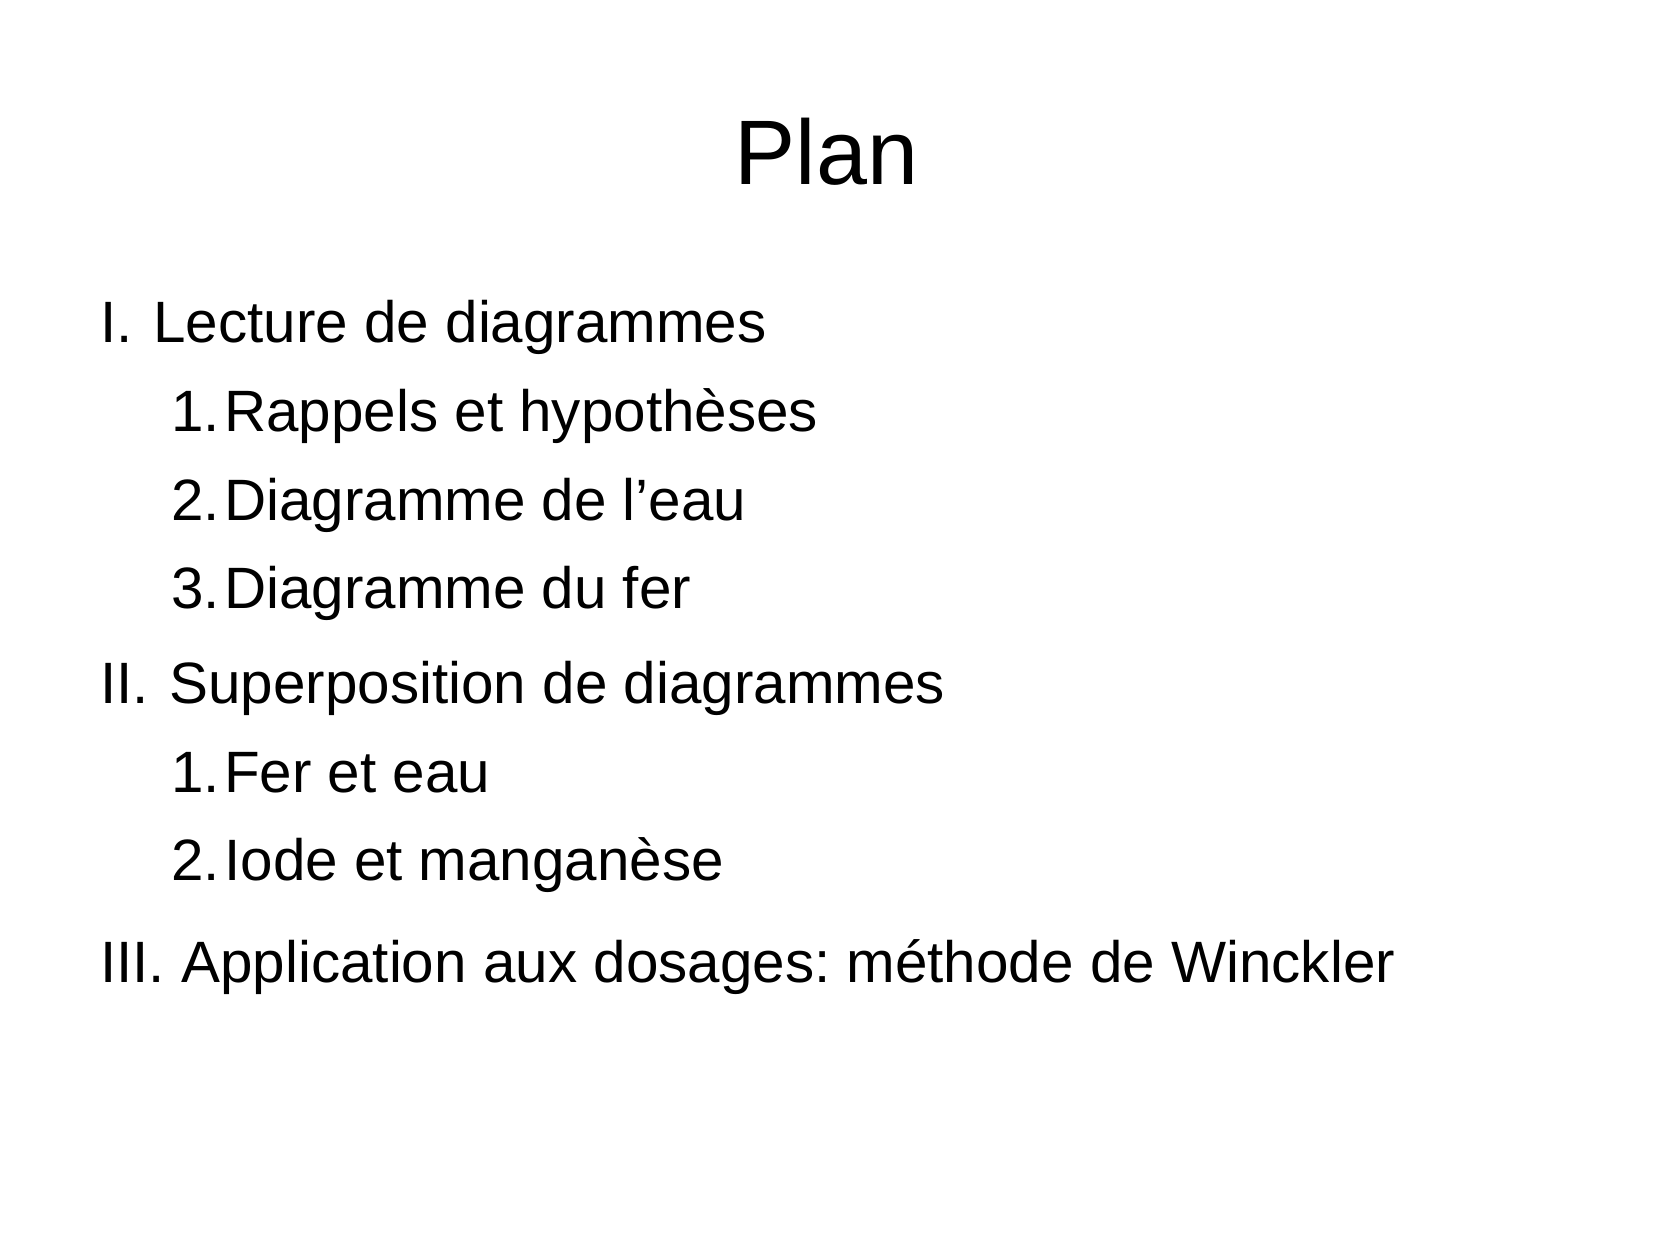

# Plan
Lecture de diagrammes
Rappels et hypothèses
Diagramme de l’eau
Diagramme du fer
 Superposition de diagrammes
Fer et eau
Iode et manganèse
 Application aux dosages: méthode de Winckler